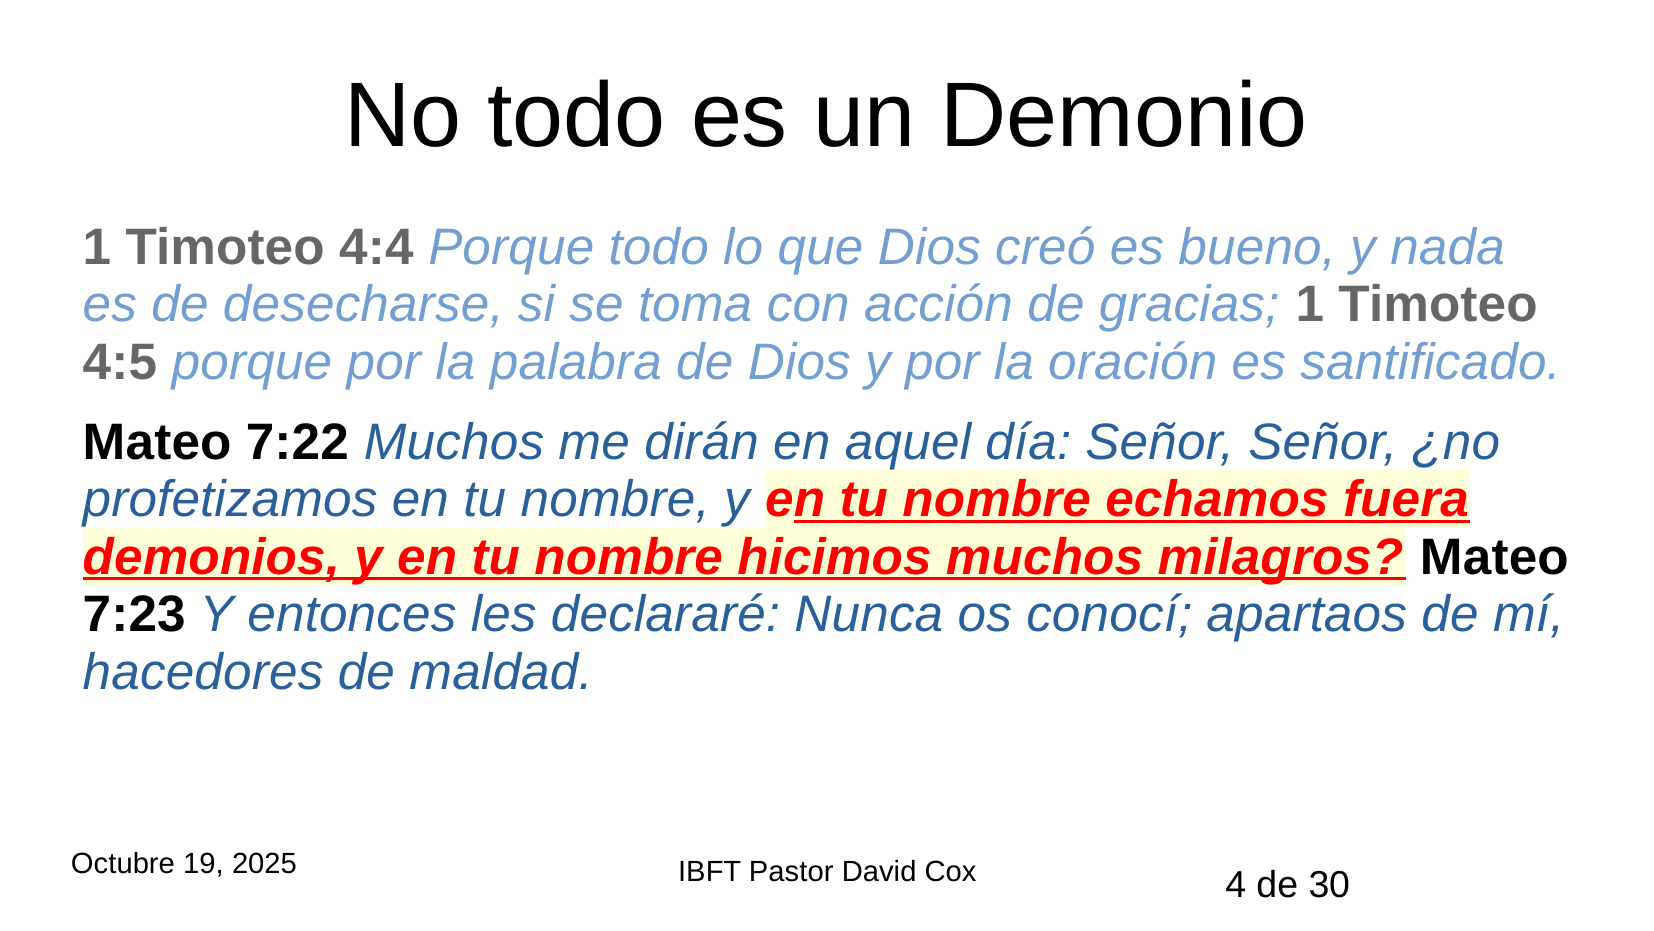

# No todo es un Demonio
1 Timoteo 4:4 Porque todo lo que Dios creó es bueno, y nada es de desecharse, si se toma con acción de gracias; 1 Timoteo 4:5 porque por la palabra de Dios y por la oración es santificado.
Mateo 7:22 Muchos me dirán en aquel día: Señor, Señor, ¿no profetizamos en tu nombre, y en tu nombre echamos fuera demonios, y en tu nombre hicimos muchos milagros? Mateo 7:23 Y entonces les declararé: Nunca os conocí; apartaos de mí, hacedores de maldad.
Octubre 19, 2025
octubre 19, 2025
no invites a demonios
4
IBFT Pastor David Cox
 de 30